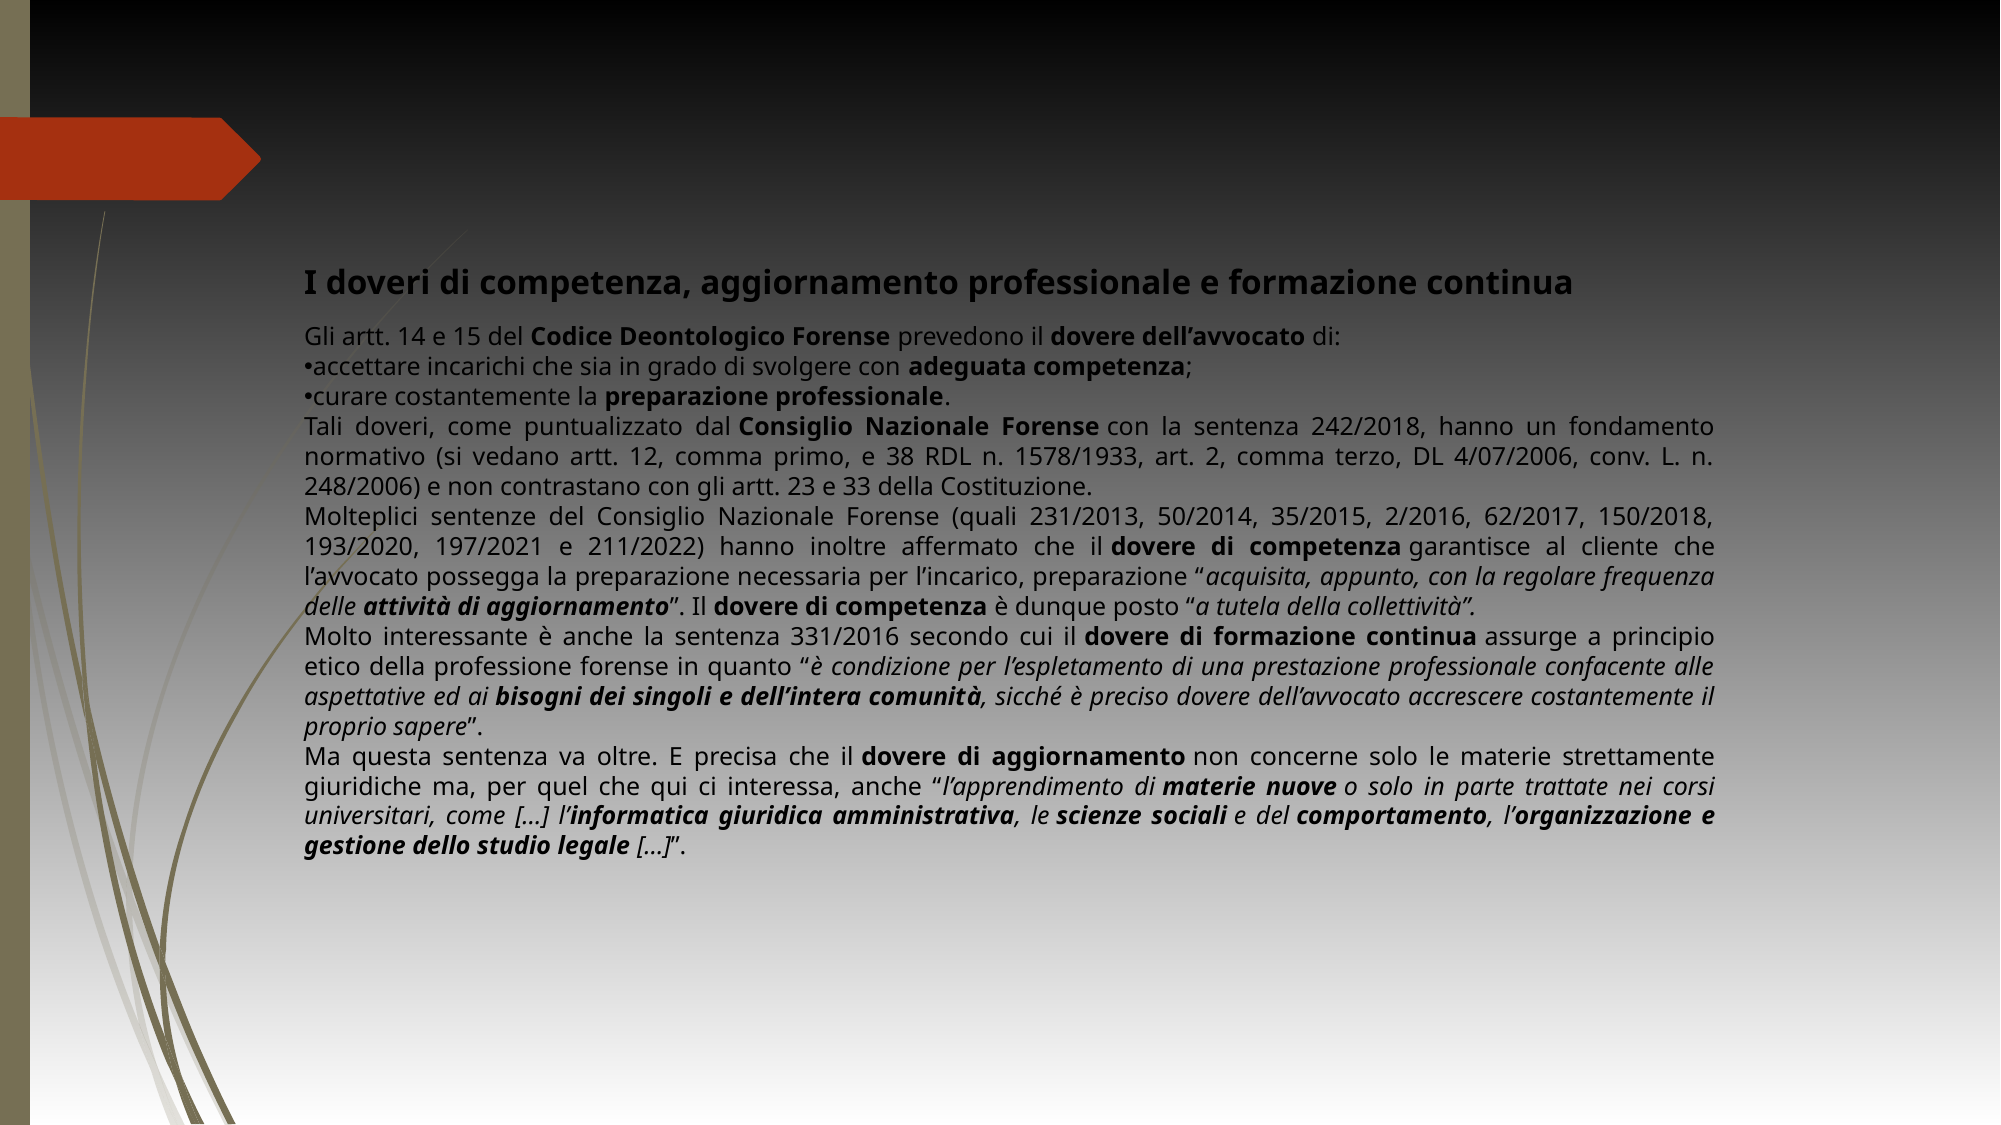

# I doveri di competenza, aggiornamento professionale e formazione continua
Gli artt. 14 e 15 del Codice Deontologico Forense prevedono il dovere dell’avvocato di:
accettare incarichi che sia in grado di svolgere con adeguata competenza;
curare costantemente la preparazione professionale.
Tali doveri, come puntualizzato dal Consiglio Nazionale Forense con la sentenza 242/2018, hanno un fondamento normativo (si vedano artt. 12, comma primo, e 38 RDL n. 1578/1933, art. 2, comma terzo, DL 4/07/2006, conv. L. n. 248/2006) e non contrastano con gli artt. 23 e 33 della Costituzione.
Molteplici sentenze del Consiglio Nazionale Forense (quali 231/2013, 50/2014, 35/2015, 2/2016, 62/2017, 150/2018, 193/2020, 197/2021 e 211/2022) hanno inoltre affermato che il dovere di competenza garantisce al cliente che l’avvocato possegga la preparazione necessaria per l’incarico, preparazione “acquisita, appunto, con la regolare frequenza delle attività di aggiornamento”. Il dovere di competenza è dunque posto “a tutela della collettività”.
Molto interessante è anche la sentenza 331/2016 secondo cui il dovere di formazione continua assurge a principio etico della professione forense in quanto “è condizione per l’espletamento di una prestazione professionale confacente alle aspettative ed ai bisogni dei singoli e dell’intera comunità, sicché è preciso dovere dell’avvocato accrescere costantemente il proprio sapere”.
Ma questa sentenza va oltre. E precisa che il dovere di aggiornamento non concerne solo le materie strettamente giuridiche ma, per quel che qui ci interessa, anche “l’apprendimento di materie nuove o solo in parte trattate nei corsi universitari, come […] l’informatica giuridica amministrativa, le scienze sociali e del comportamento, l’organizzazione e gestione dello studio legale […]”.